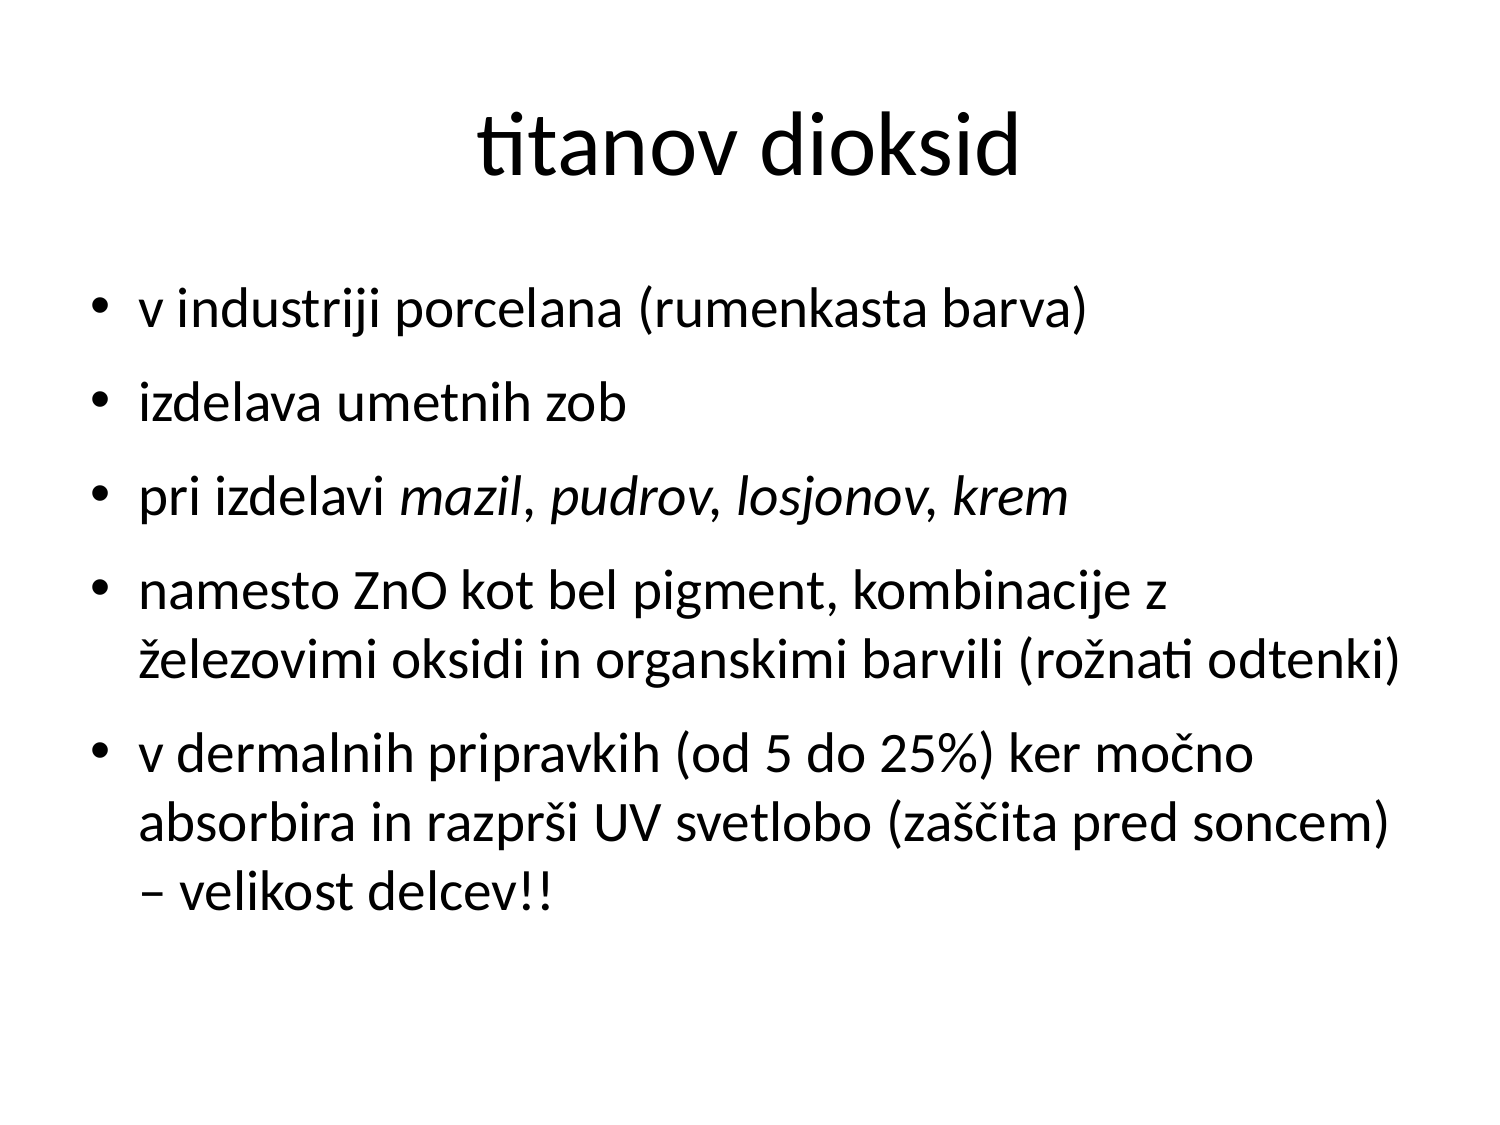

# titanov dioksid
v industriji porcelana (rumenkasta barva)
izdelava umetnih zob
pri izdelavi mazil, pudrov, losjonov, krem
namesto ZnO kot bel pigment, kombinacije z železovimi oksidi in organskimi barvili (rožnati odtenki)
v dermalnih pripravkih (od 5 do 25%) ker močno absorbira in razprši UV svetlobo (zaščita pred soncem) – velikost delcev!!